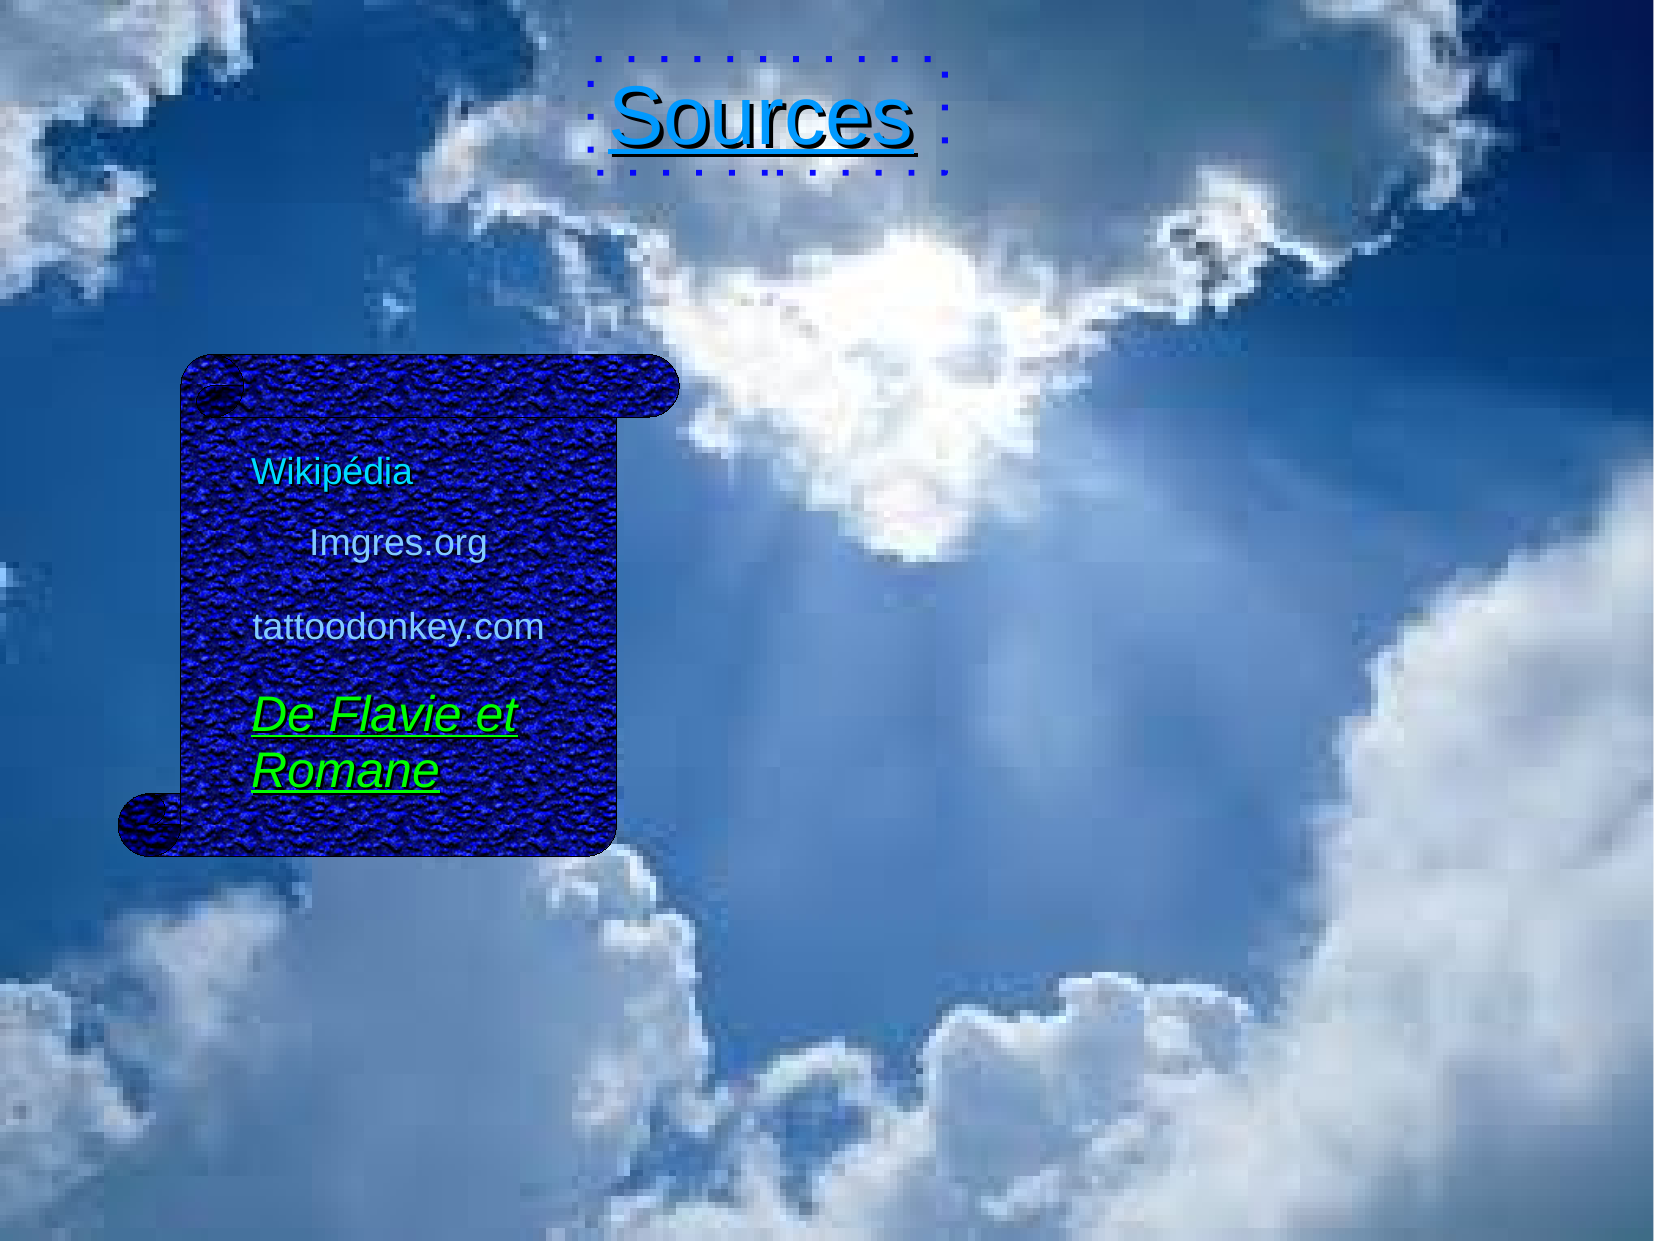

Sources
Imgres.org
tattoodonkey.com
Wikipédia
De Flavie et Romane